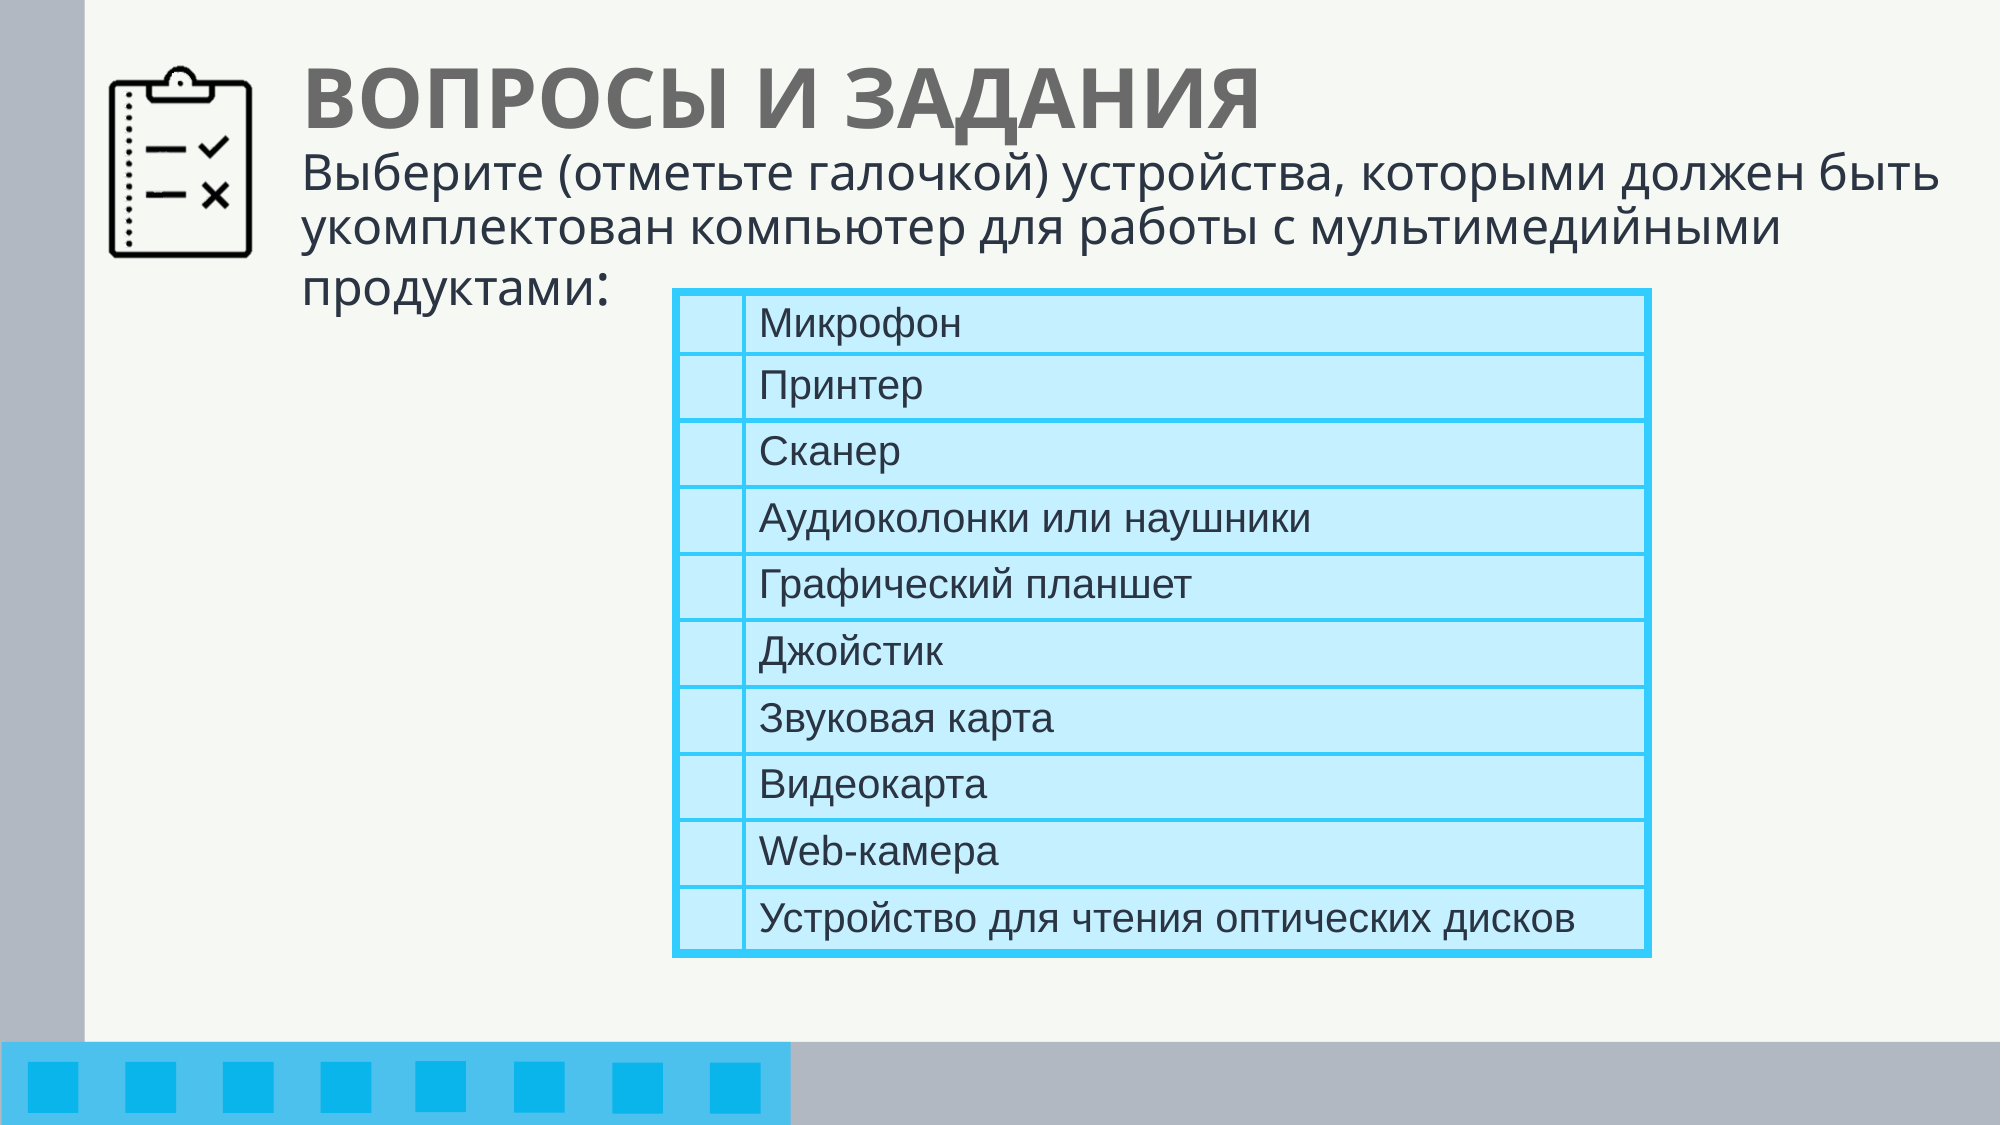

# ВОПРОСЫ И ЗАДАНИЯ
Выберите (отметьте галочкой) устройства, которыми должен быть укомплектован компьютер для работы с мультимедийными продуктами:
| | Микрофон |
| --- | --- |
| | Принтер |
| | Сканер |
| | Аудиоколонки или наушники |
| | Графический планшет |
| | Джойстик |
| | Звуковая карта |
| | Видеокарта |
| | Web-камера |
| | Устройство для чтения оптических дисков |